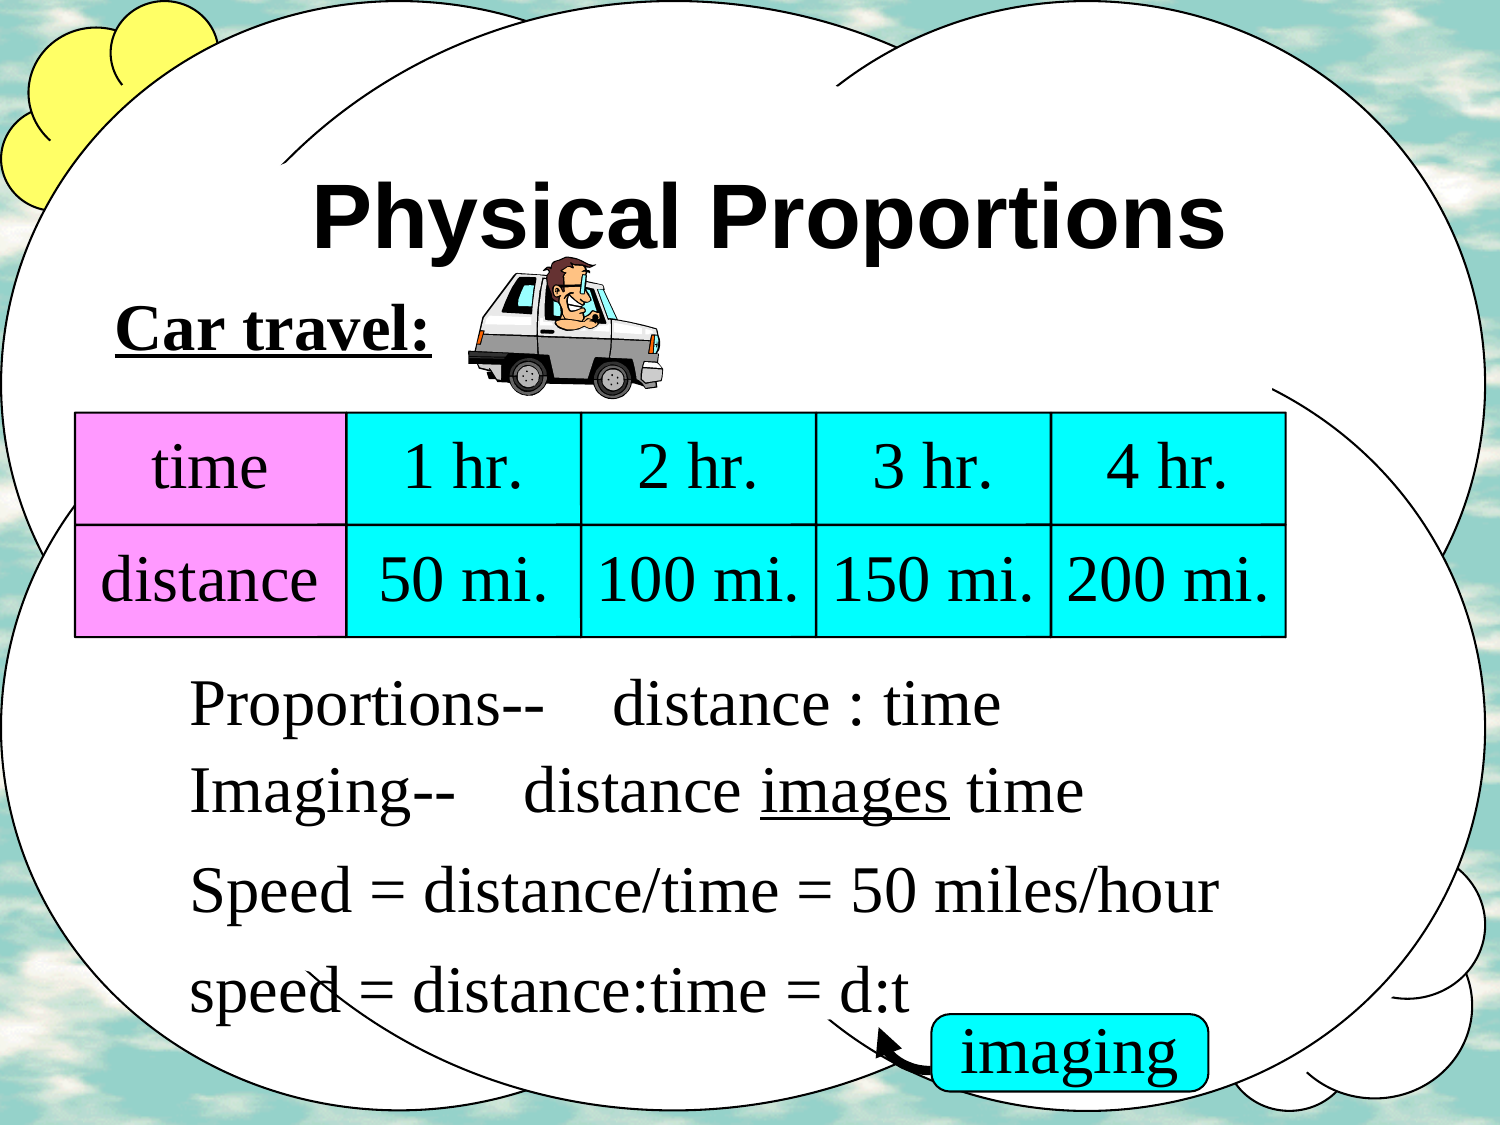

# Physical Proportions
Car travel:
time
1 hr.
2 hr.
3 hr.
4 hr.
distance
50 mi.
100 mi.
150 mi.
200 mi.
Proportions-- distance : time
Imaging-- distance images time
Speed = distance/time = 50 miles/hour
speed = distance:time = d:t
imaging